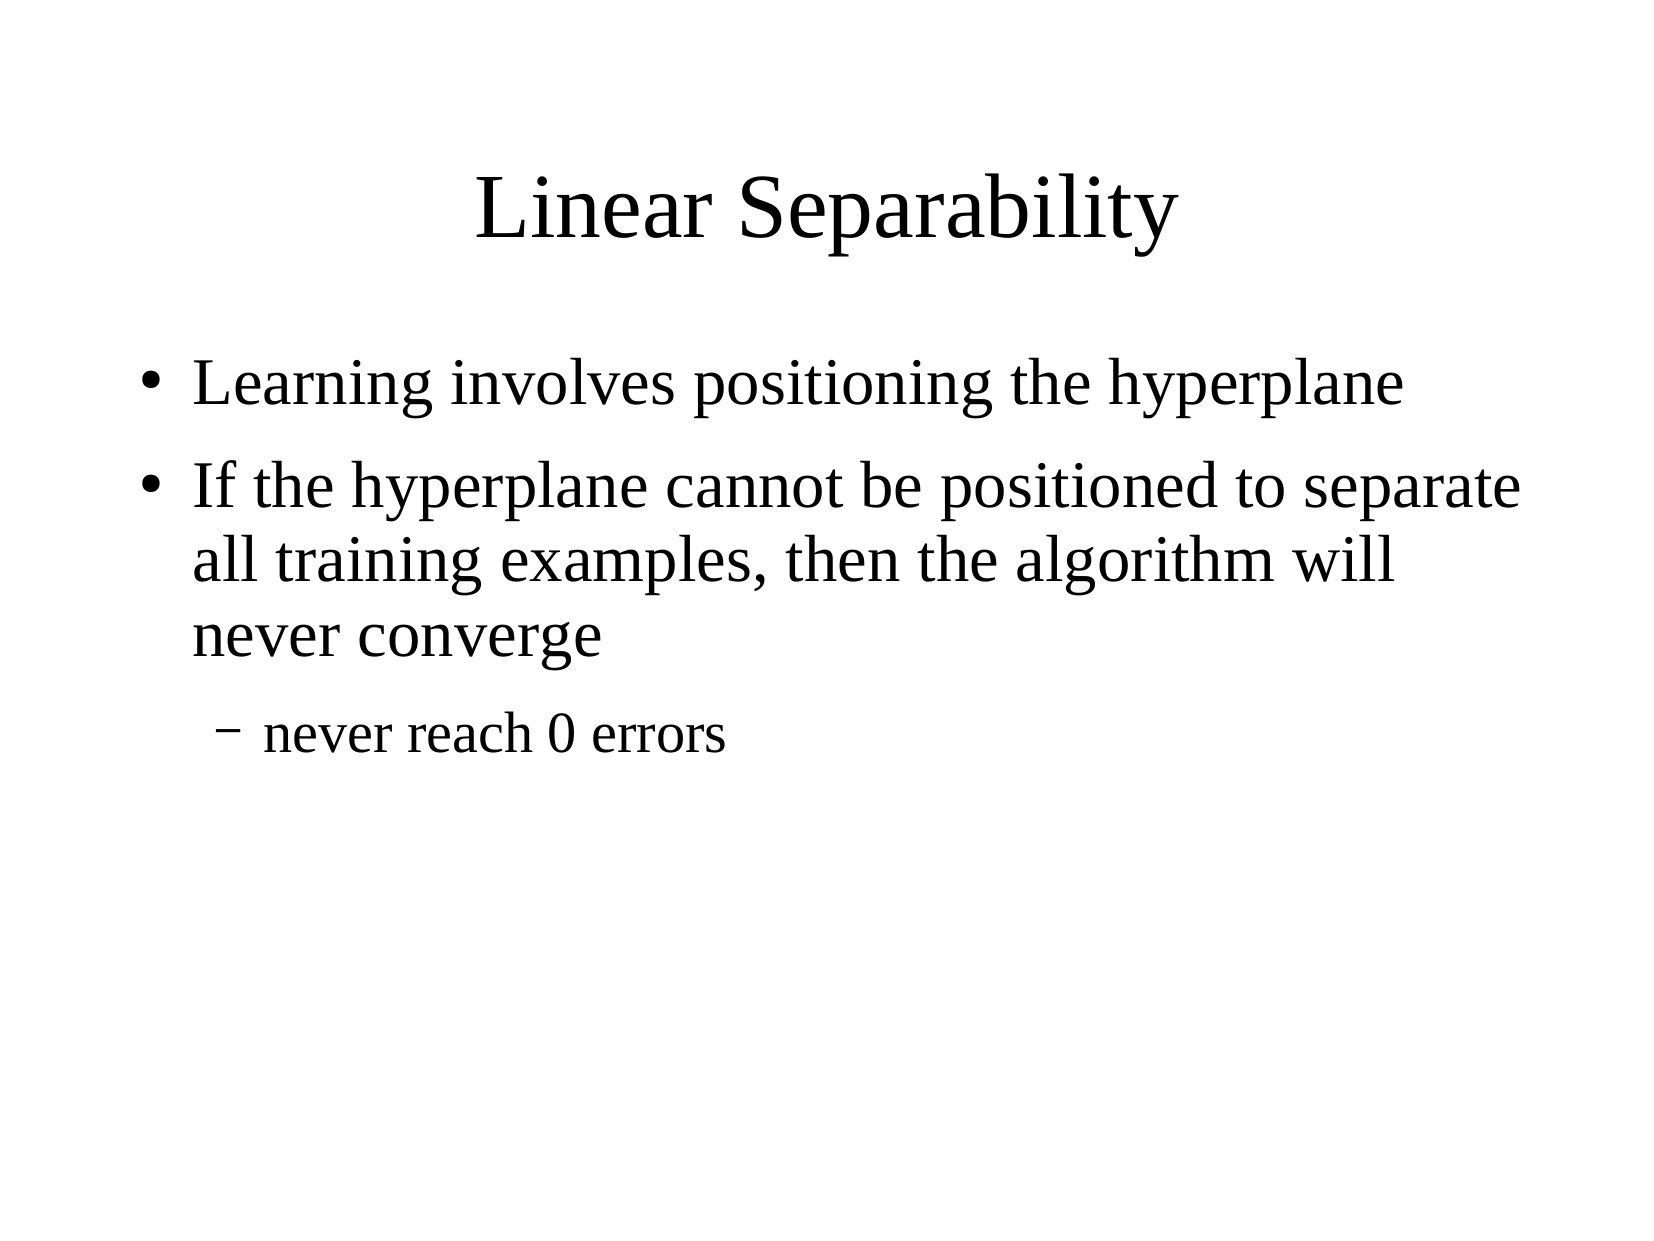

# Linear Separability
Learning involves positioning the hyperplane
If the hyperplane cannot be positioned to separate all training examples, then the algorithm will never converge
never reach 0 errors